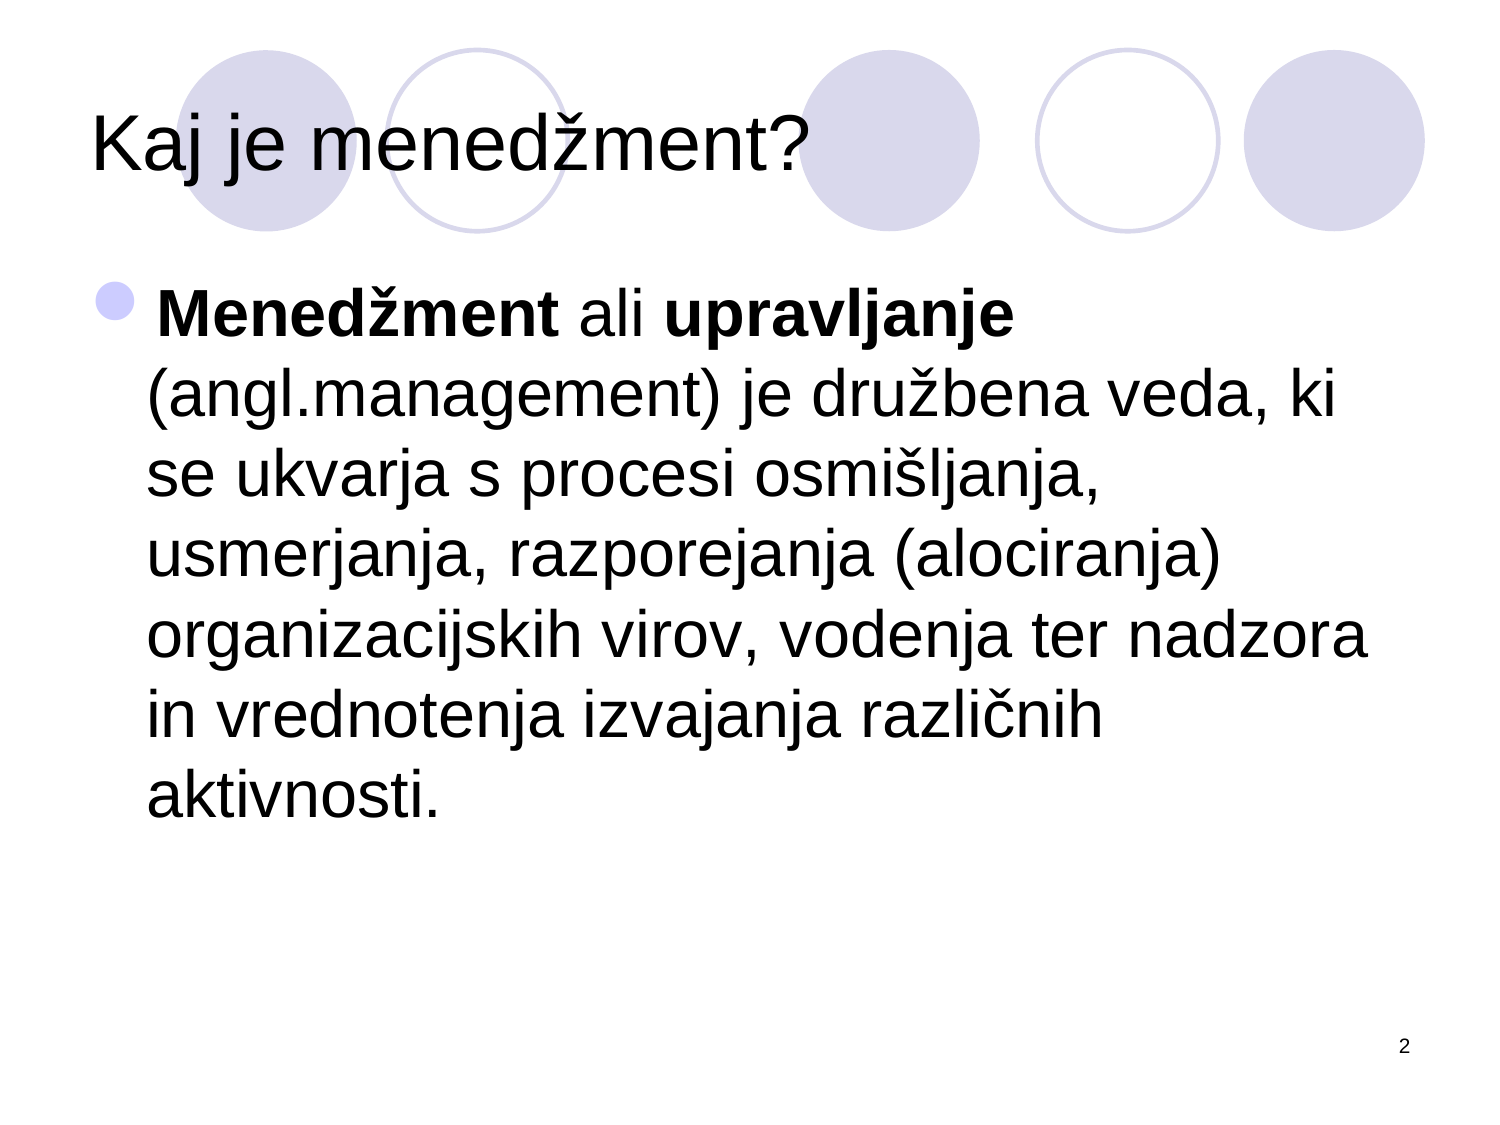

# Kaj je menedžment?
Menedžment ali upravljanje (angl.management) je družbena veda, ki se ukvarja s procesi osmišljanja, usmerjanja, razporejanja (alociranja) organizacijskih virov, vodenja ter nadzora in vrednotenja izvajanja različnih aktivnosti.